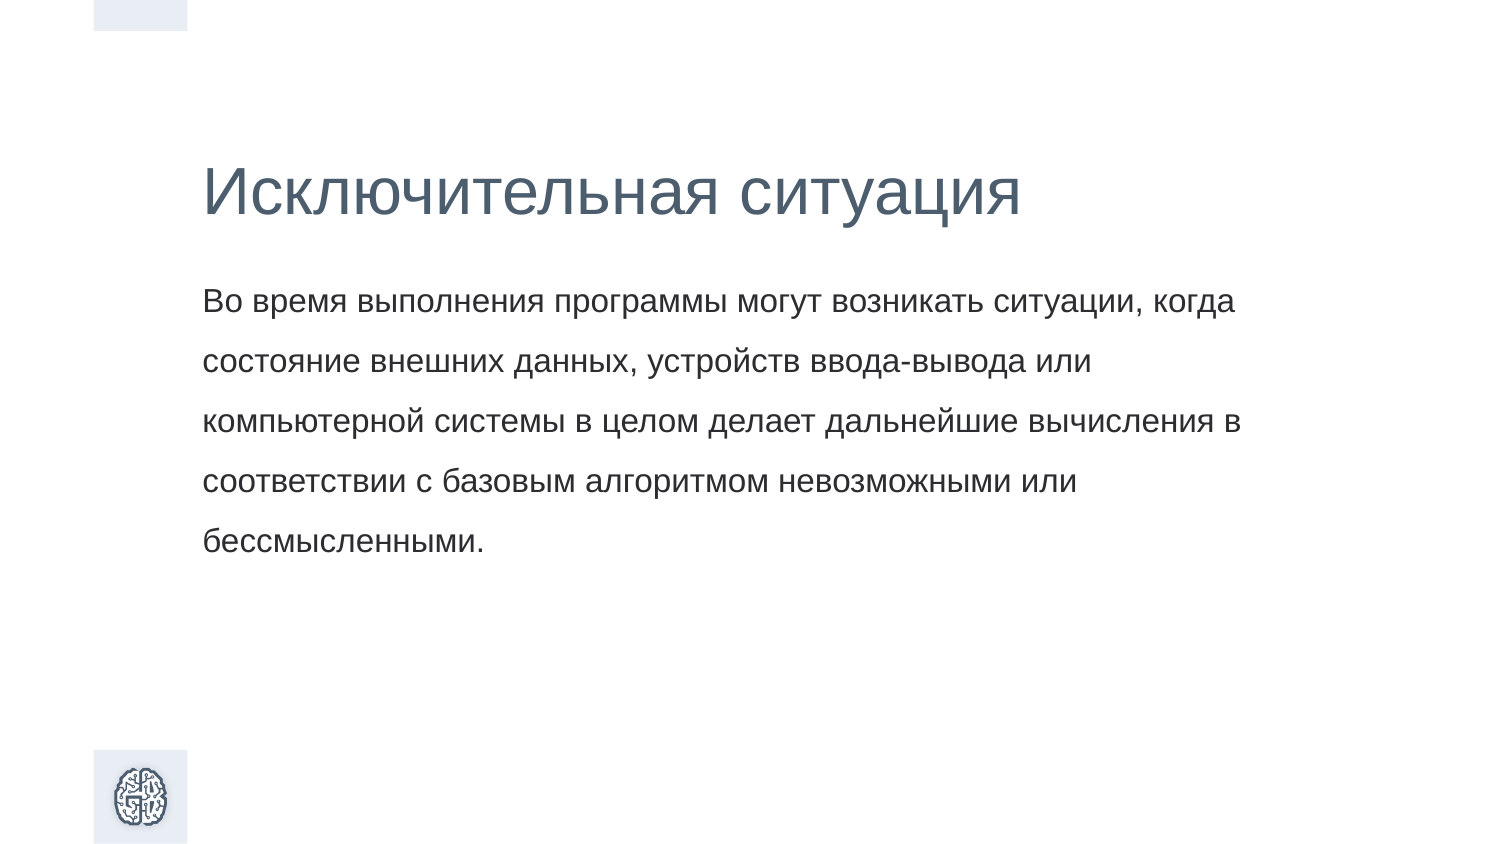

Исключительная ситуация
Во время выполнения программы могут возникать ситуации, когда состояние внешних данных, устройств ввода-вывода или компьютерной системы в целом делает дальнейшие вычисления в соответствии с базовым алгоритмом невозможными или бессмысленными.